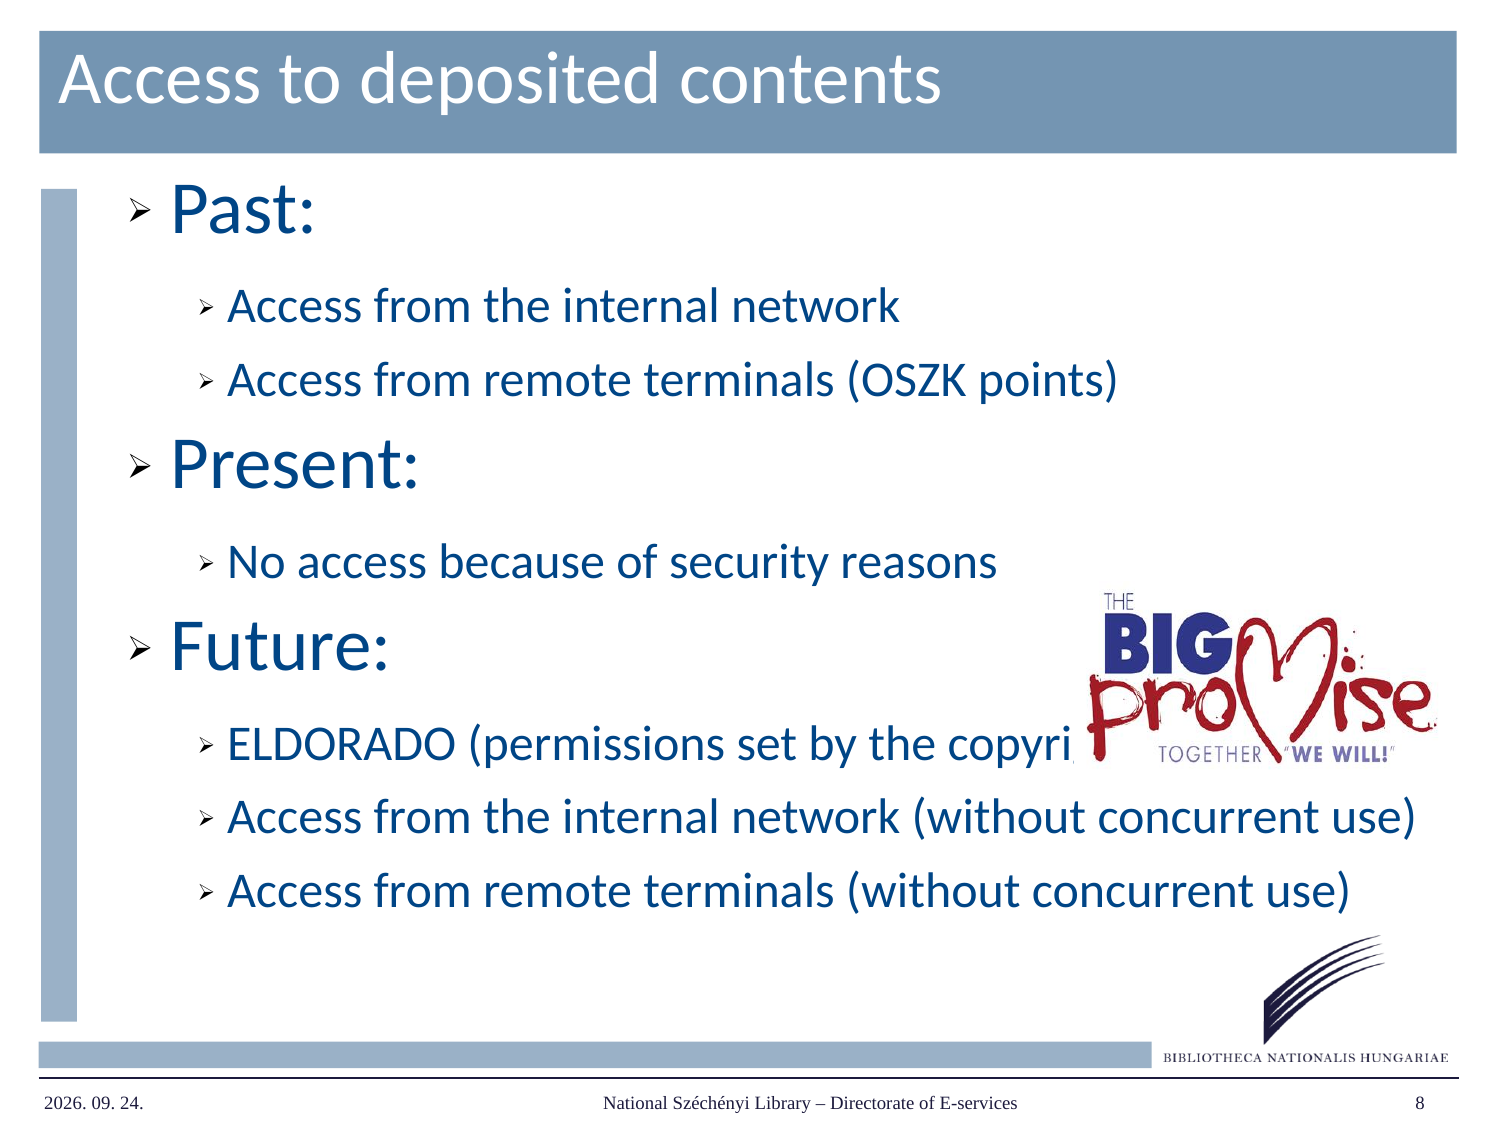

# Access to deposited contents
 Past:
 Access from the internal network
 Access from remote terminals (OSZK points)
 Present:
 No access because of security reasons
 Future:
 ELDORADO (permissions set by the copyright owner)
 Access from the internal network (without concurrent use)
 Access from remote terminals (without concurrent use)